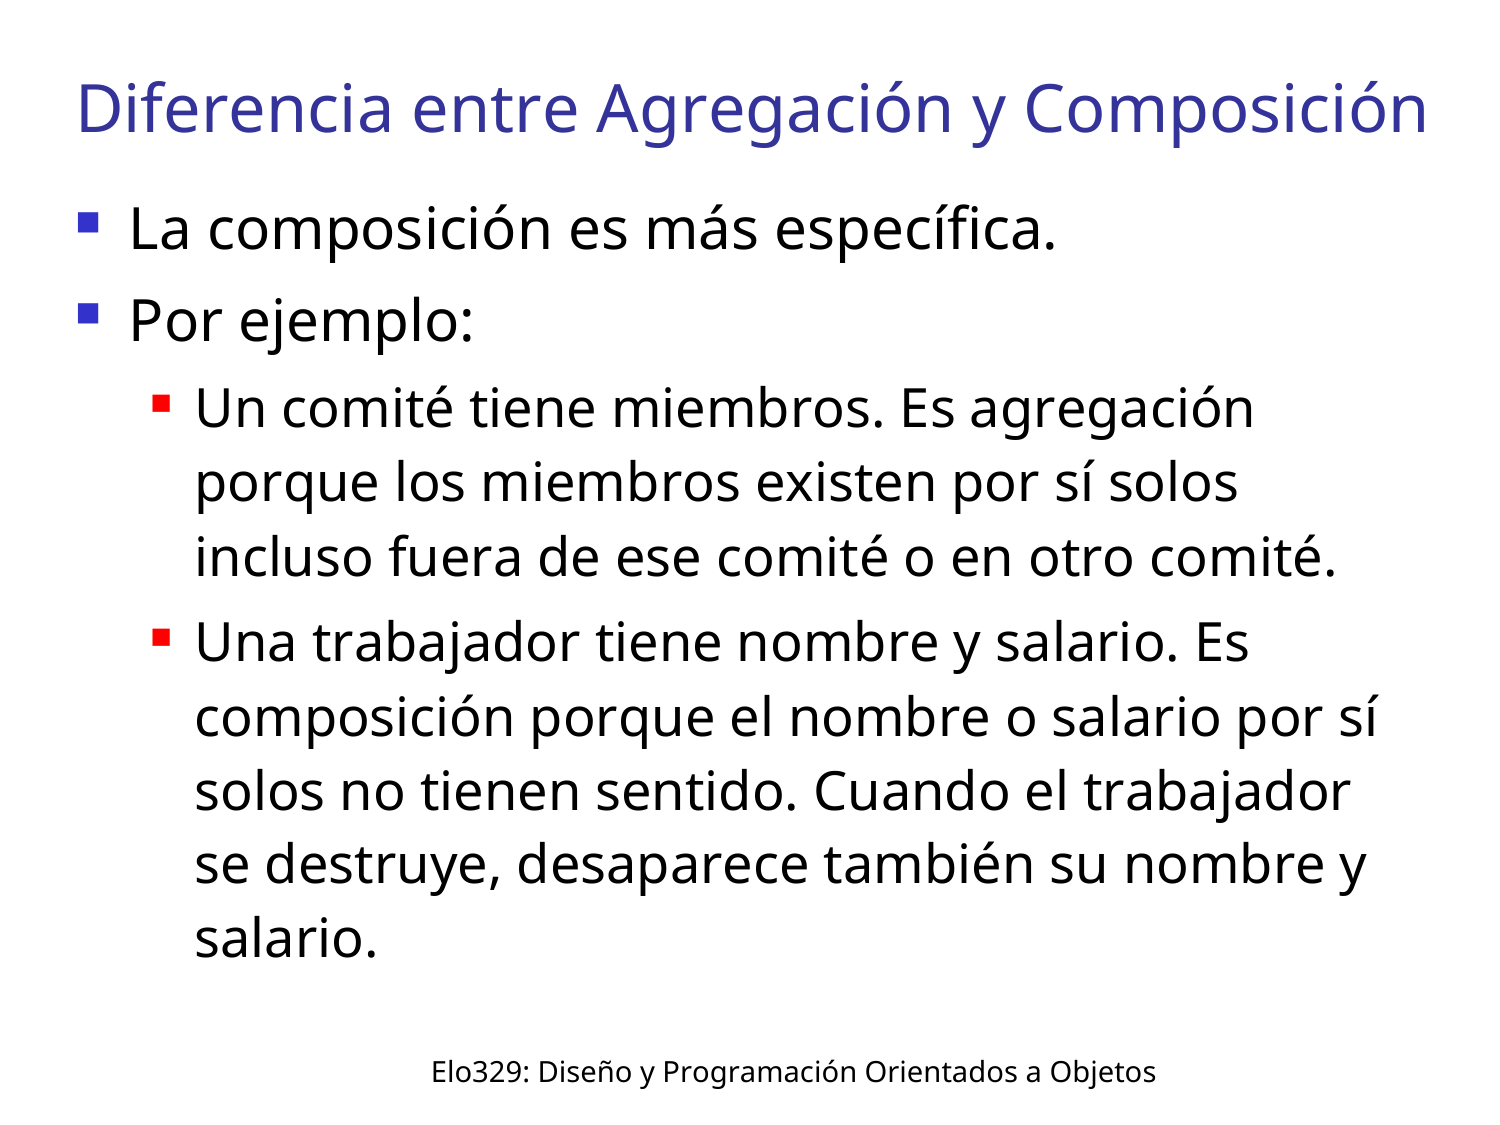

# Diferencia entre Agregación y Composición
La composición es más específica.
Por ejemplo:
Un comité tiene miembros. Es agregación porque los miembros existen por sí solos incluso fuera de ese comité o en otro comité.
Una trabajador tiene nombre y salario. Es composición porque el nombre o salario por sí solos no tienen sentido. Cuando el trabajador se destruye, desaparece también su nombre y salario.